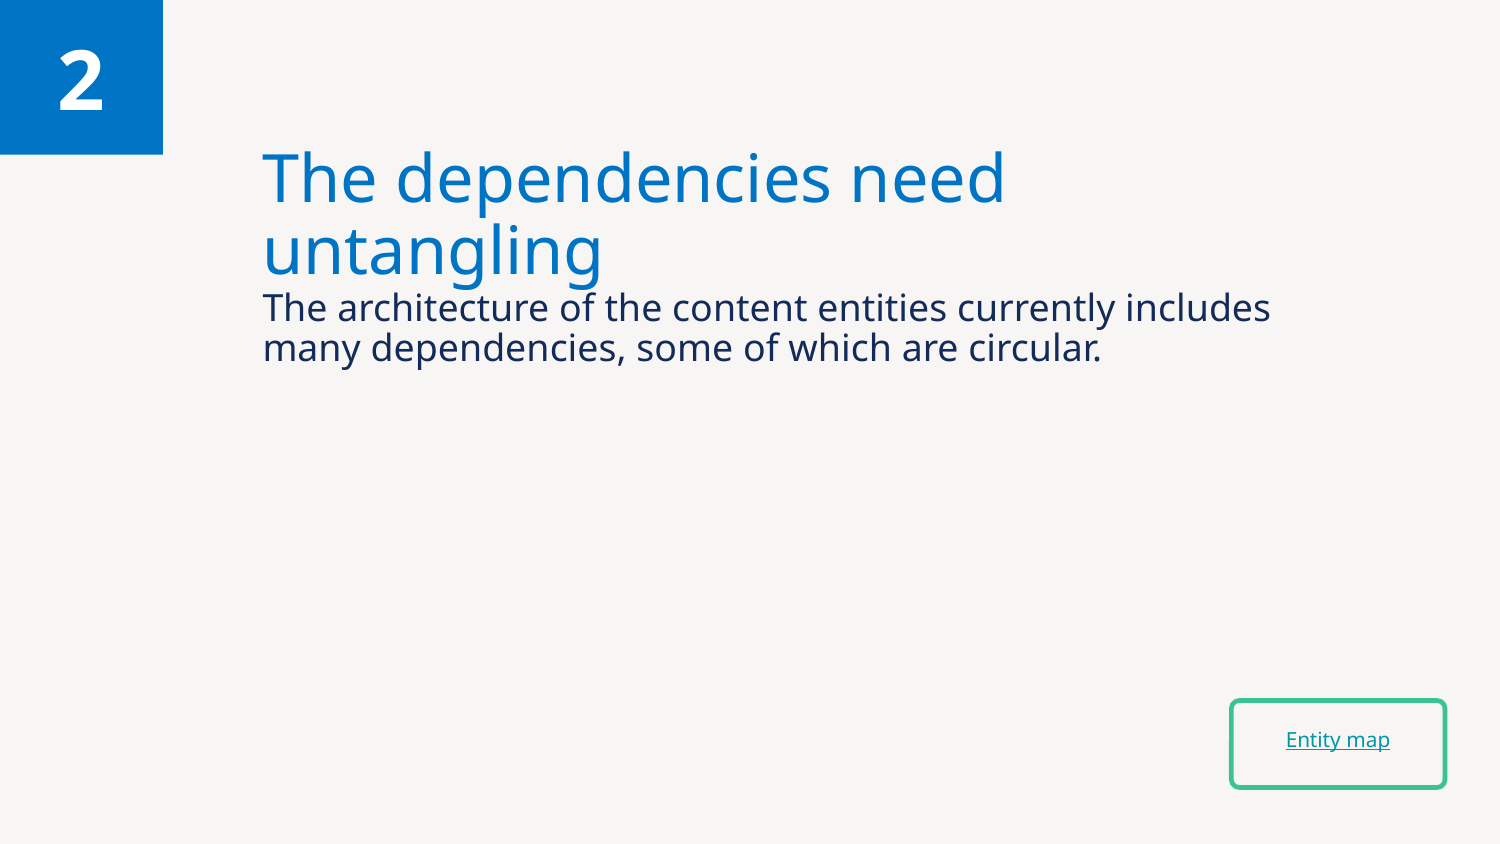

2
# The dependencies need untangling The architecture of the content entities currently includes many dependencies, some of which are circular.
Entity map